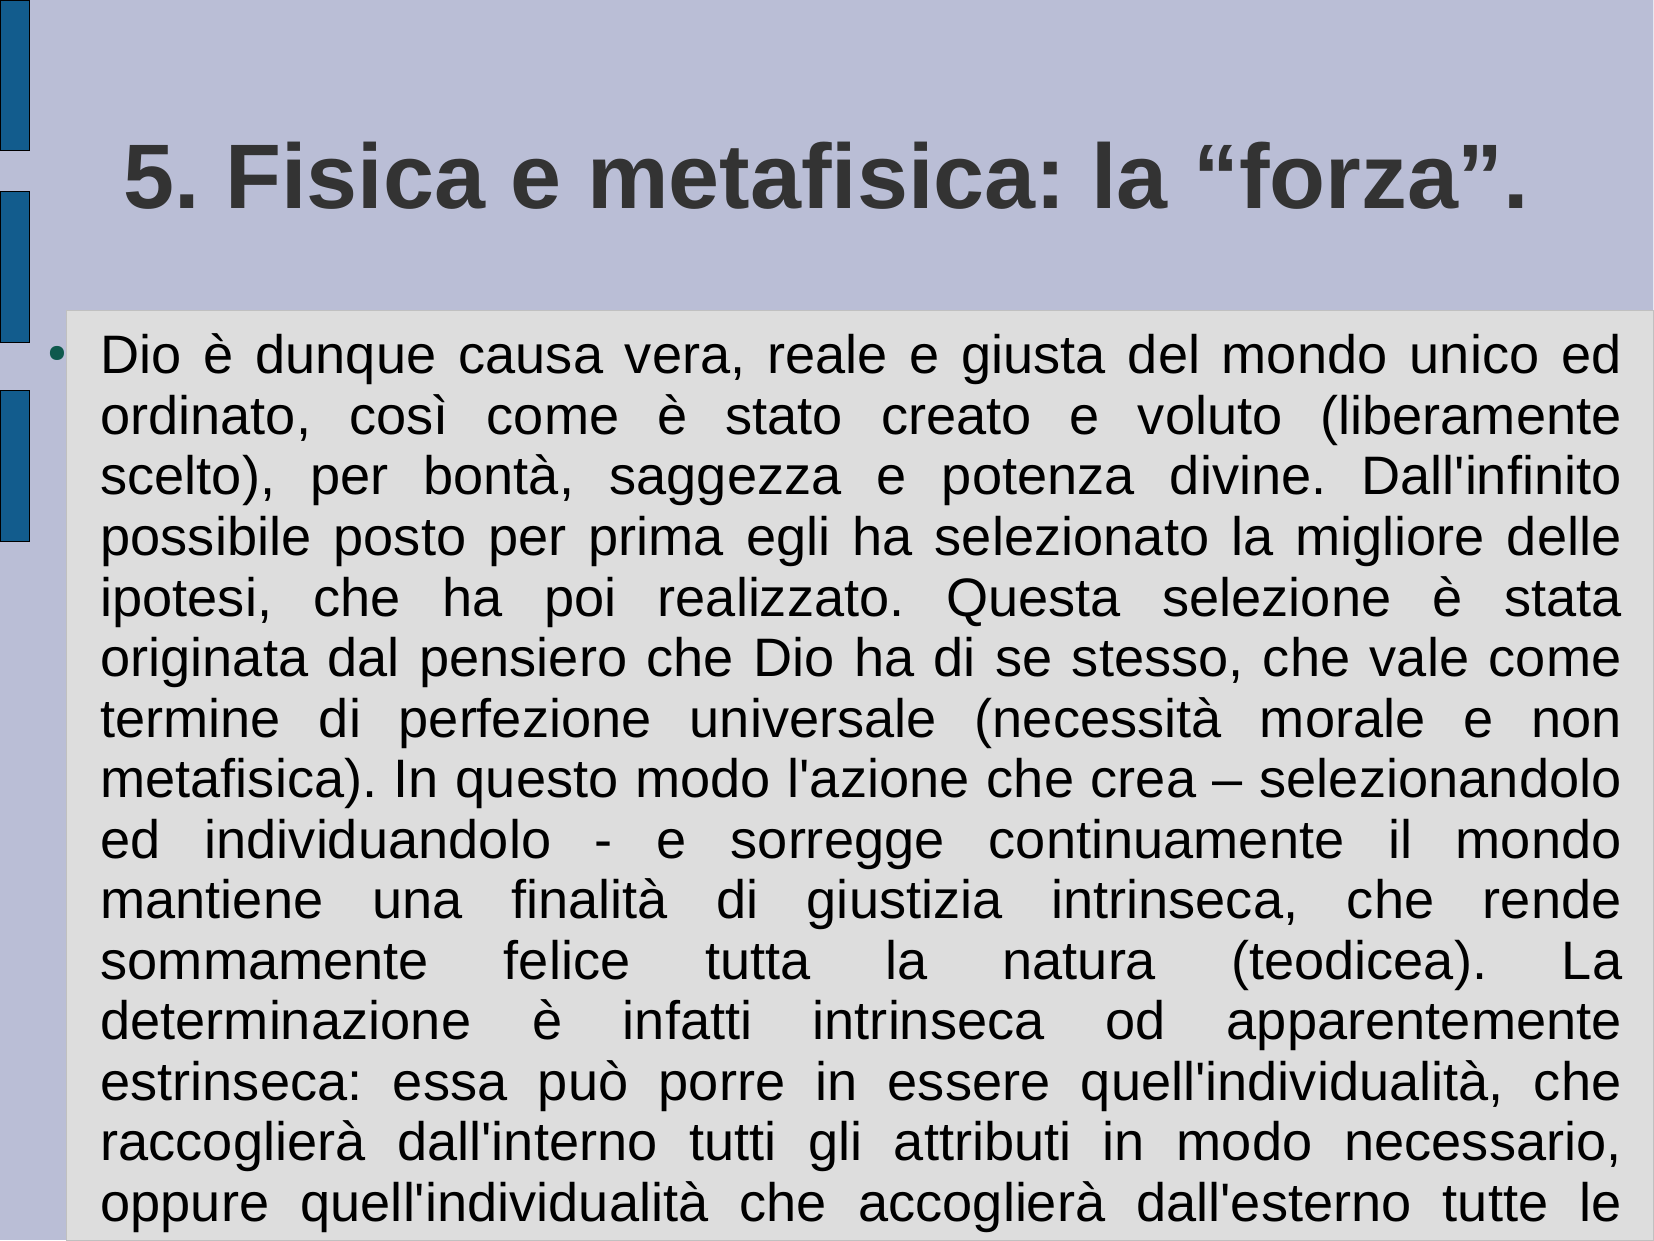

# 5. Fisica e metafisica: la “forza”.
Dio è dunque causa vera, reale e giusta del mondo unico ed ordinato, così come è stato creato e voluto (liberamente scelto), per bontà, saggezza e potenza divine. Dall'infinito possibile posto per prima egli ha selezionato la migliore delle ipotesi, che ha poi realizzato. Questa selezione è stata originata dal pensiero che Dio ha di se stesso, che vale come termine di perfezione universale (necessità morale e non metafisica). In questo modo l'azione che crea – selezionandolo ed individuandolo - e sorregge continuamente il mondo mantiene una finalità di giustizia intrinseca, che rende sommamente felice tutta la natura (teodicea). La determinazione è infatti intrinseca od apparentemente estrinseca: essa può porre in essere quell'individualità, che raccoglierà dall'interno tutti gli attributi in modo necessario, oppure quell'individualità che accoglierà dall'esterno tutte le attribuzioni possibili (con il loro contrario).